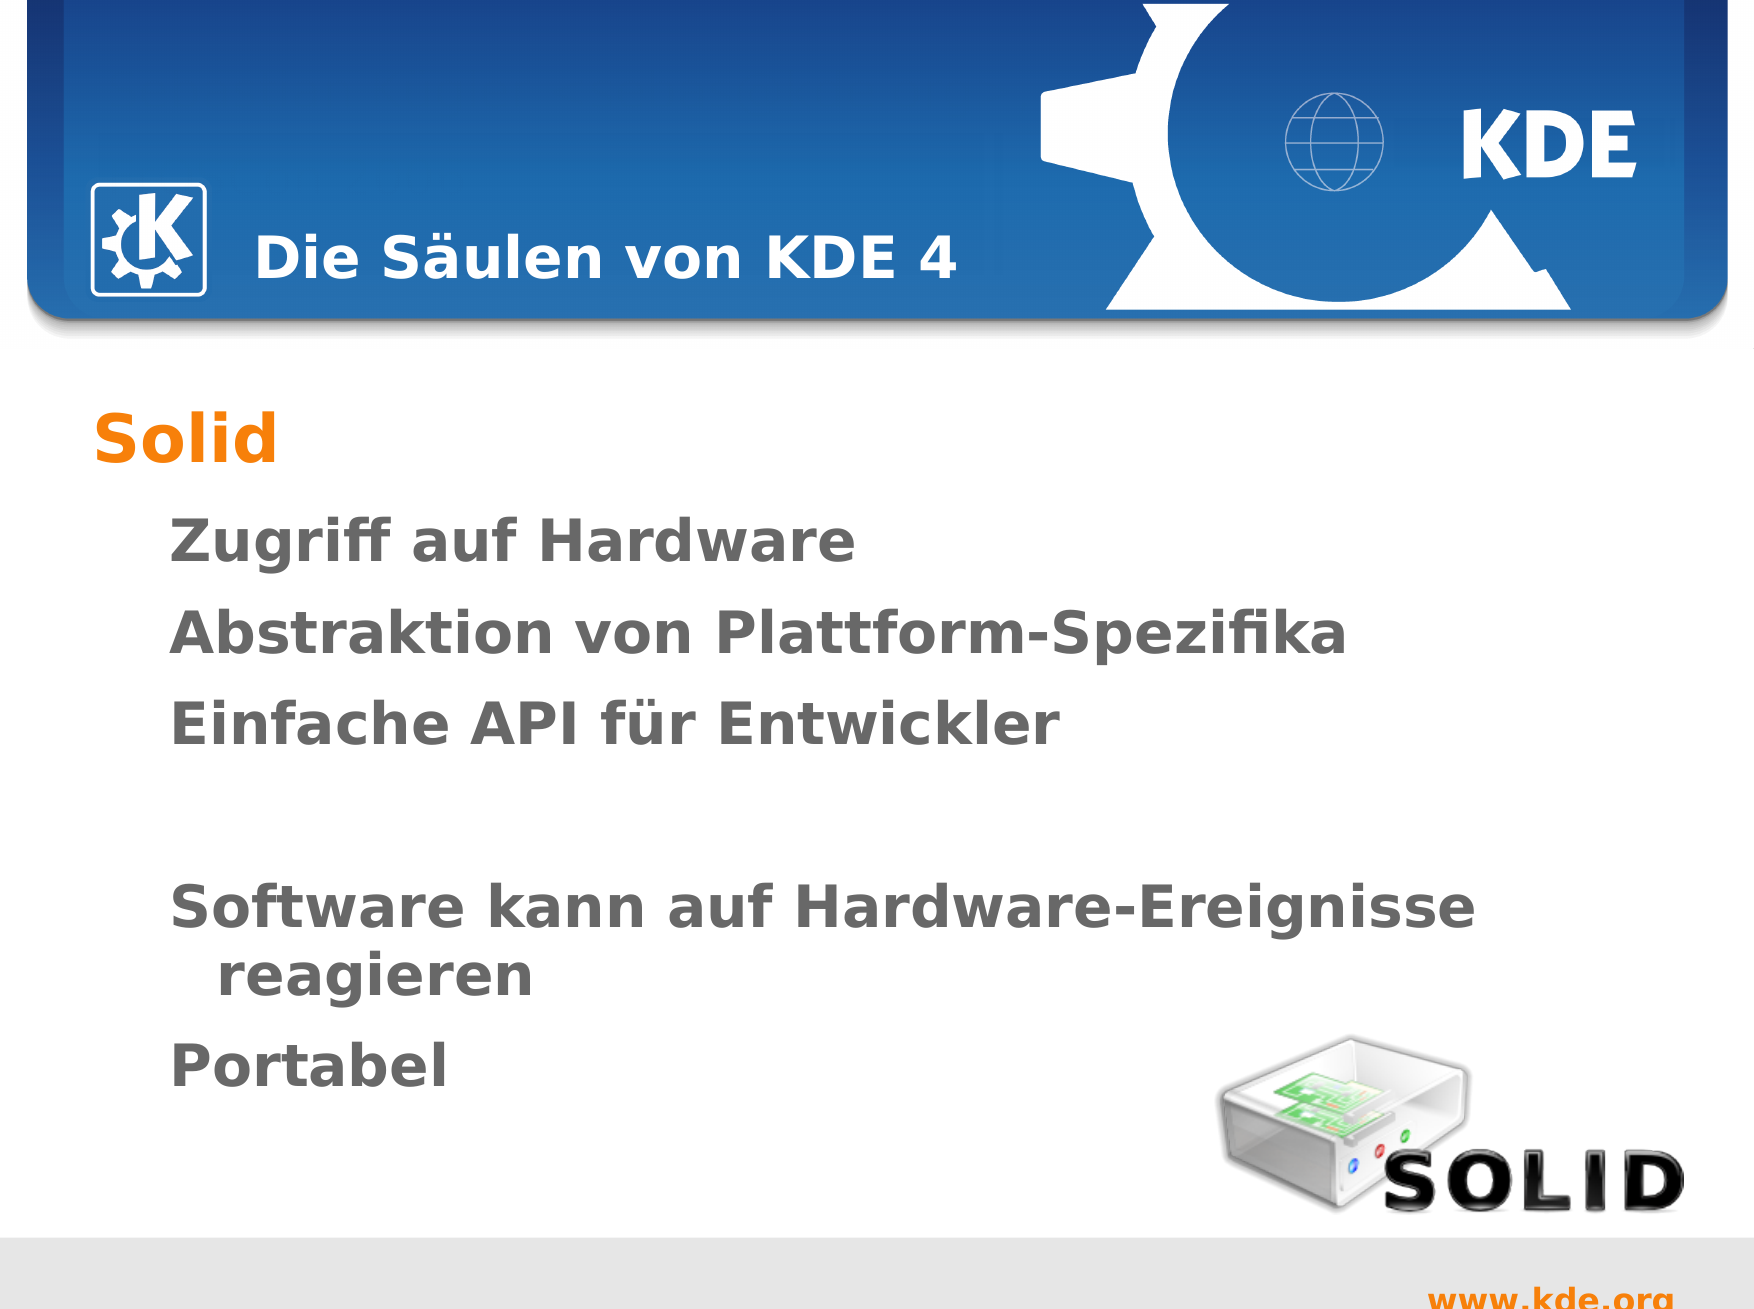

Die Säulen von KDE 4
# Solid
Zugriff auf Hardware
Abstraktion von Plattform-Spezifika
Einfache API für Entwickler
Software kann auf Hardware-Ereignisse reagieren
Portabel